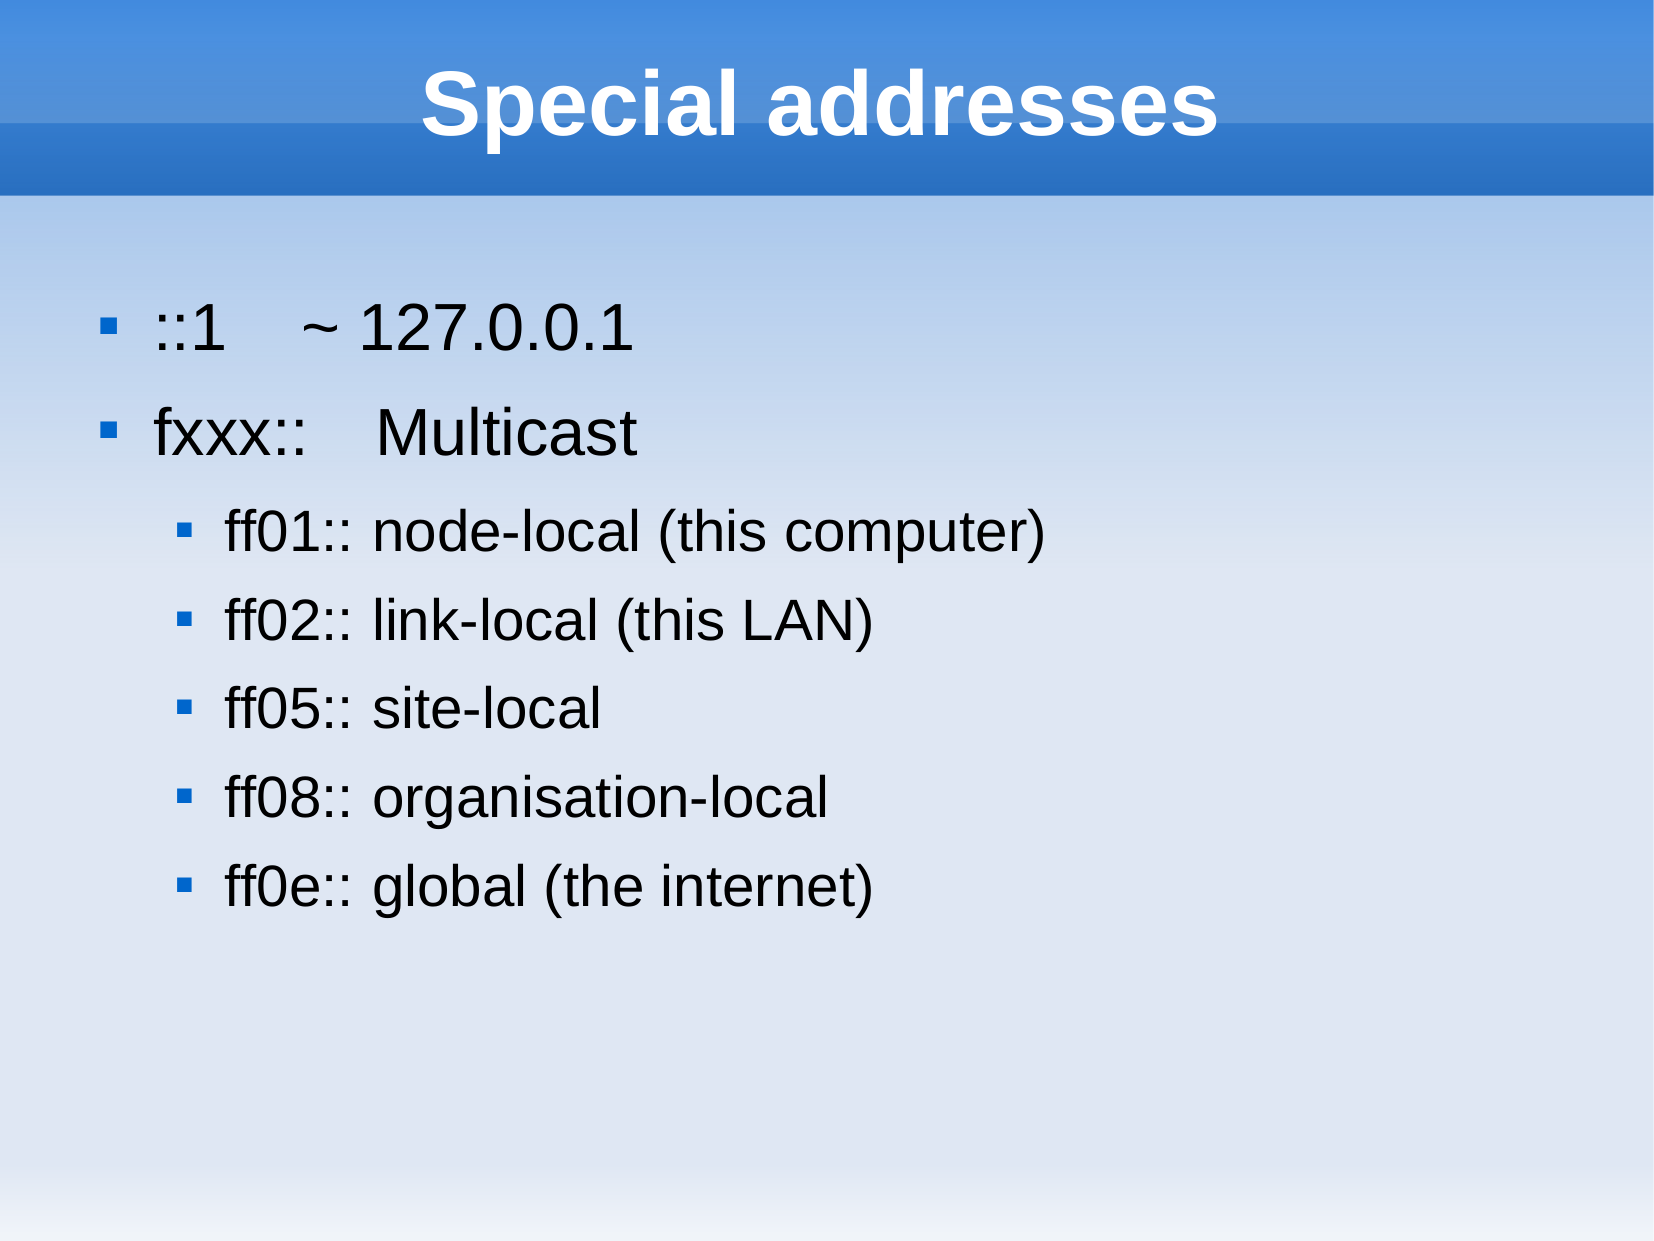

# Special addresses
::1 ~ 127.0.0.1
fxxx::	Multicast
ff01::	node-local (this computer)
ff02::	link-local (this LAN)
ff05::	site-local
ff08::	organisation-local
ff0e::	global (the internet)